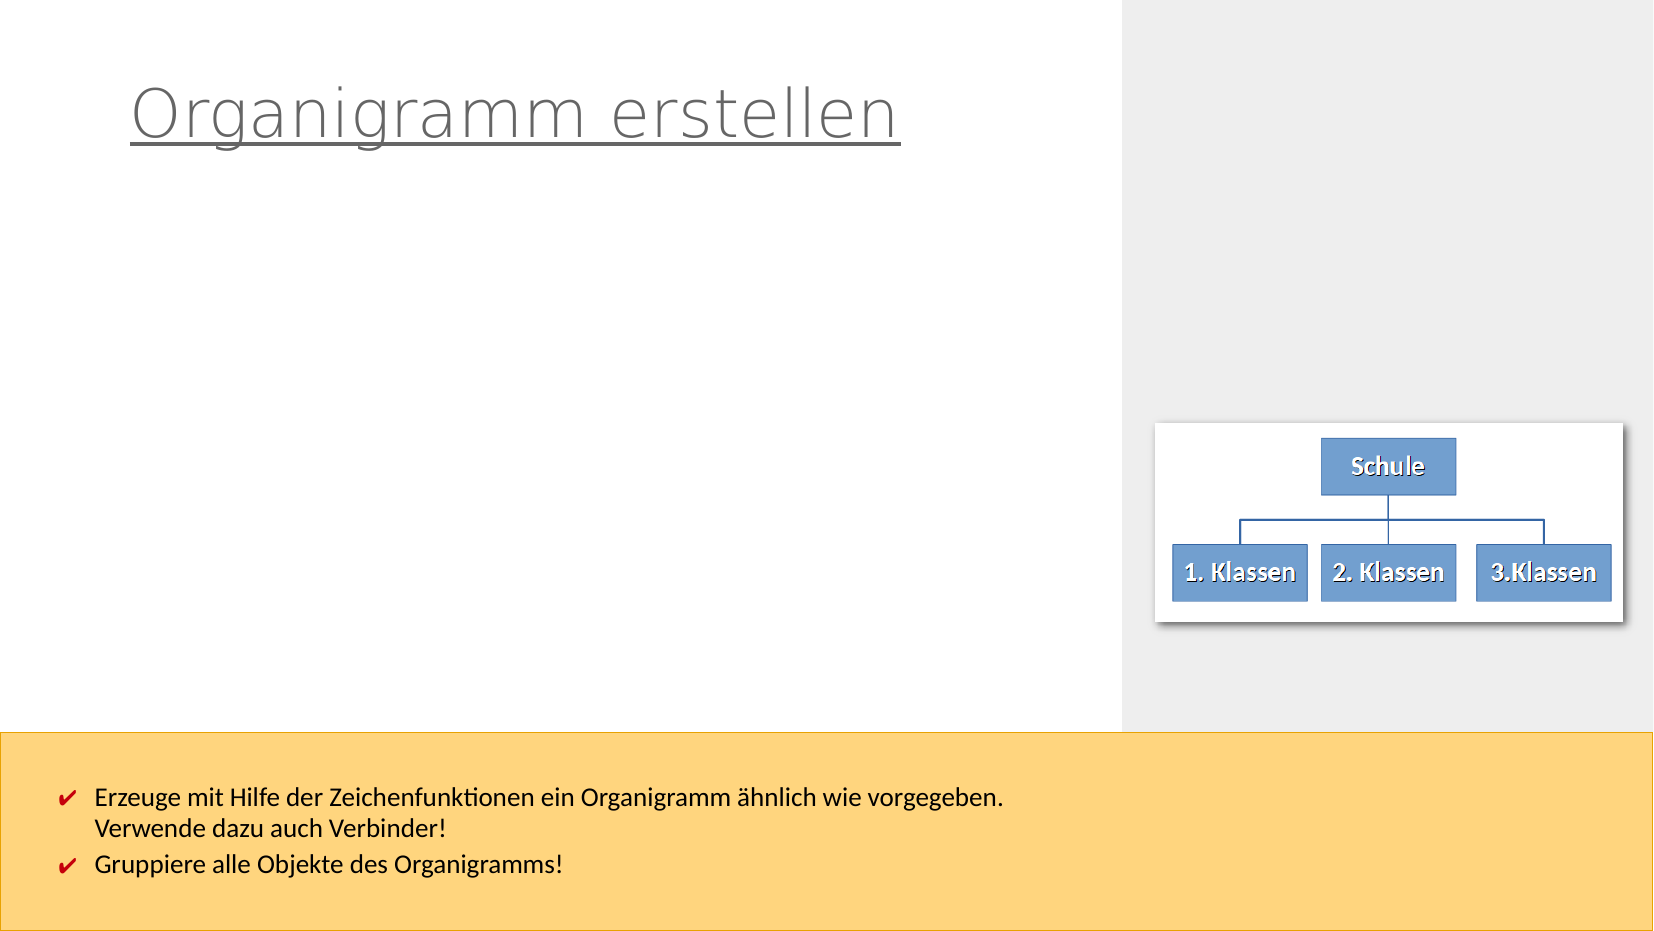

# Organigramm erstellen
Erzeuge mit Hilfe der Zeichenfunktionen ein Organigramm ähnlich wie vorgegeben.
Verwende dazu auch Verbinder!
Gruppiere alle Objekte des Organigramms!